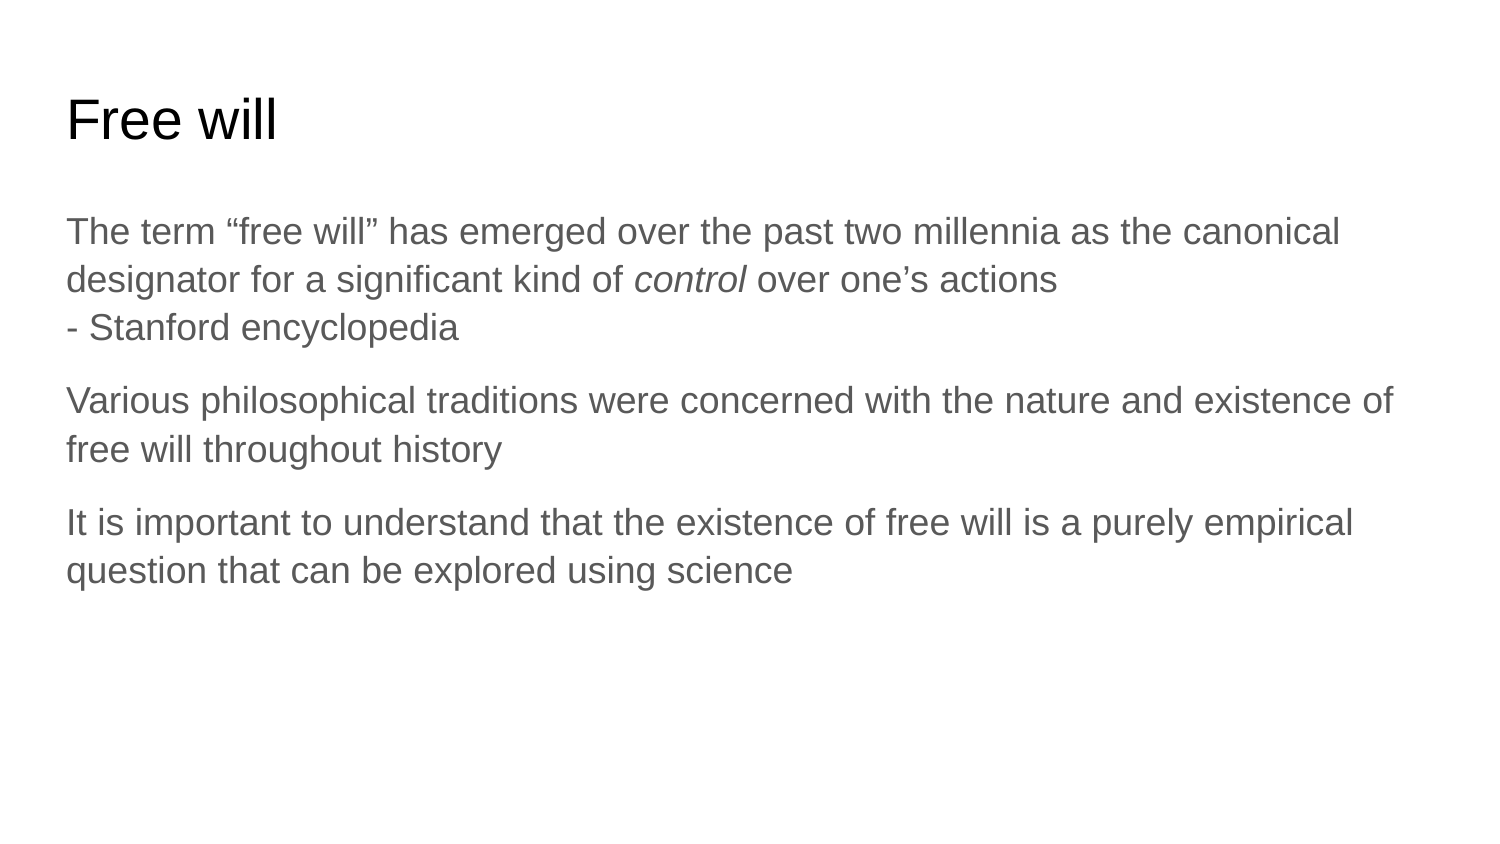

# Free will
The term “free will” has emerged over the past two millennia as the canonical designator for a significant kind of control over one’s actions
- Stanford encyclopedia
Various philosophical traditions were concerned with the nature and existence of free will throughout history
It is important to understand that the existence of free will is a purely empirical question that can be explored using science